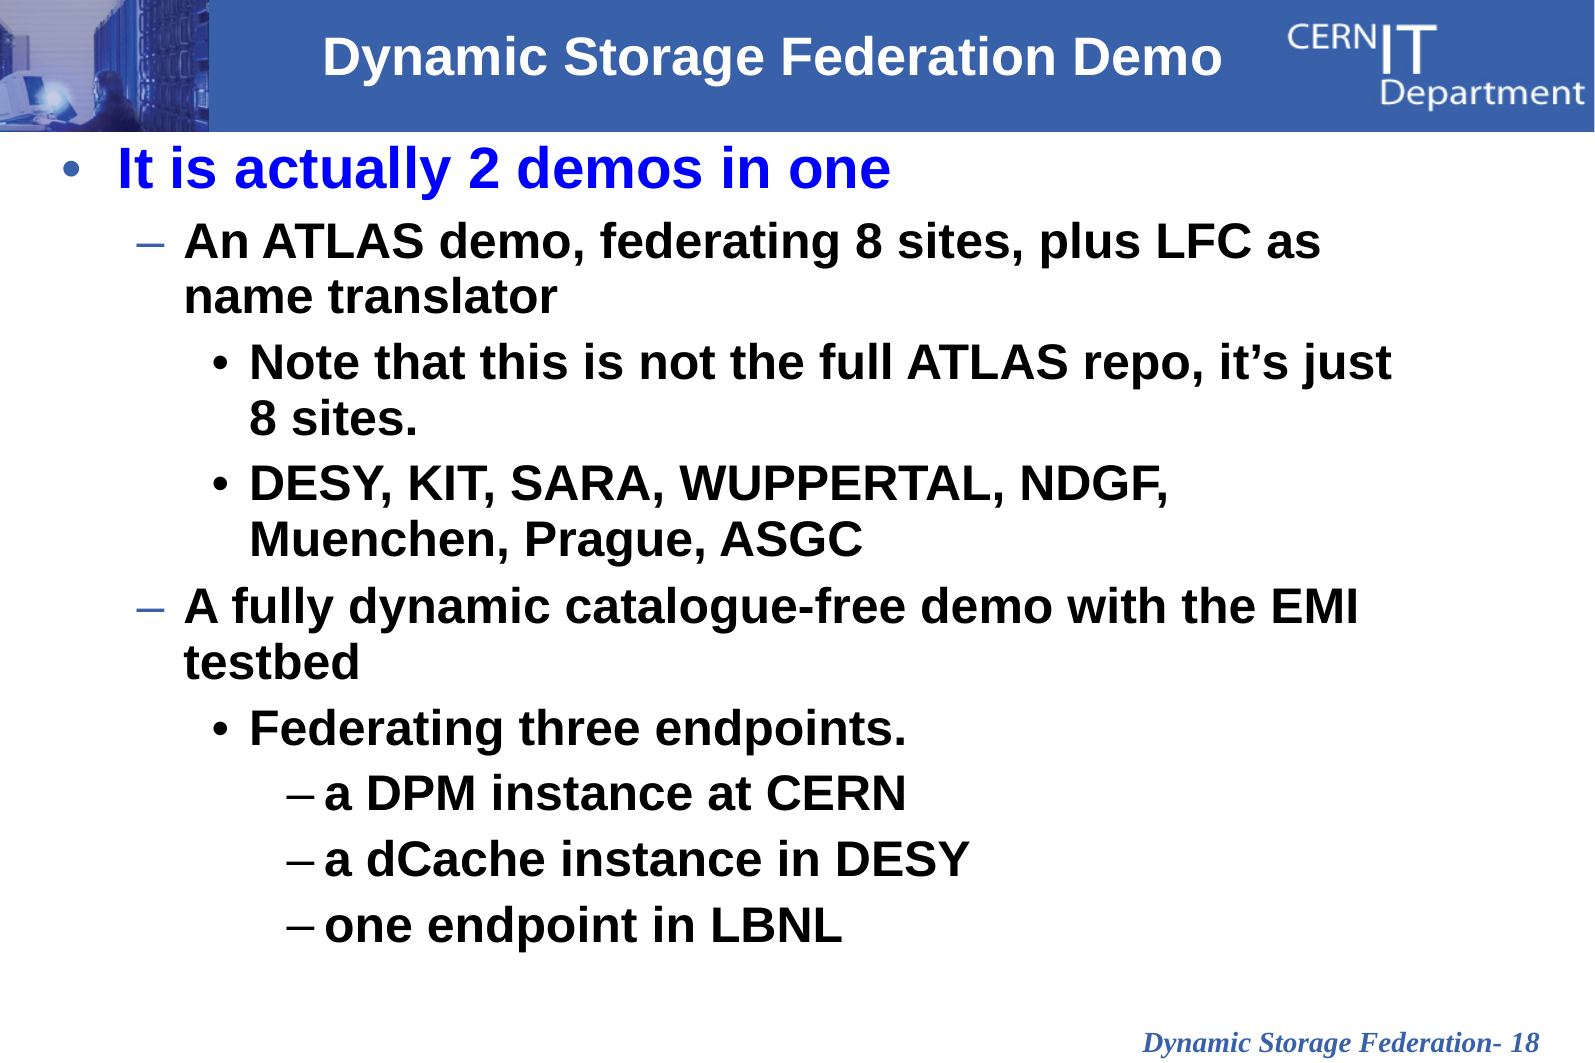

Dynamic Storage Federation Demo
# It is actually 2 demos in one
An ATLAS demo, federating 8 sites, plus LFC as name translator
Note that this is not the full ATLAS repo, it’s just 8 sites.
DESY, KIT, SARA, WUPPERTAL, NDGF, Muenchen, Prague, ASGC
A fully dynamic catalogue-free demo with the EMI testbed
Federating three endpoints.
a DPM instance at CERN
a dCache instance in DESY
one endpoint in LBNL